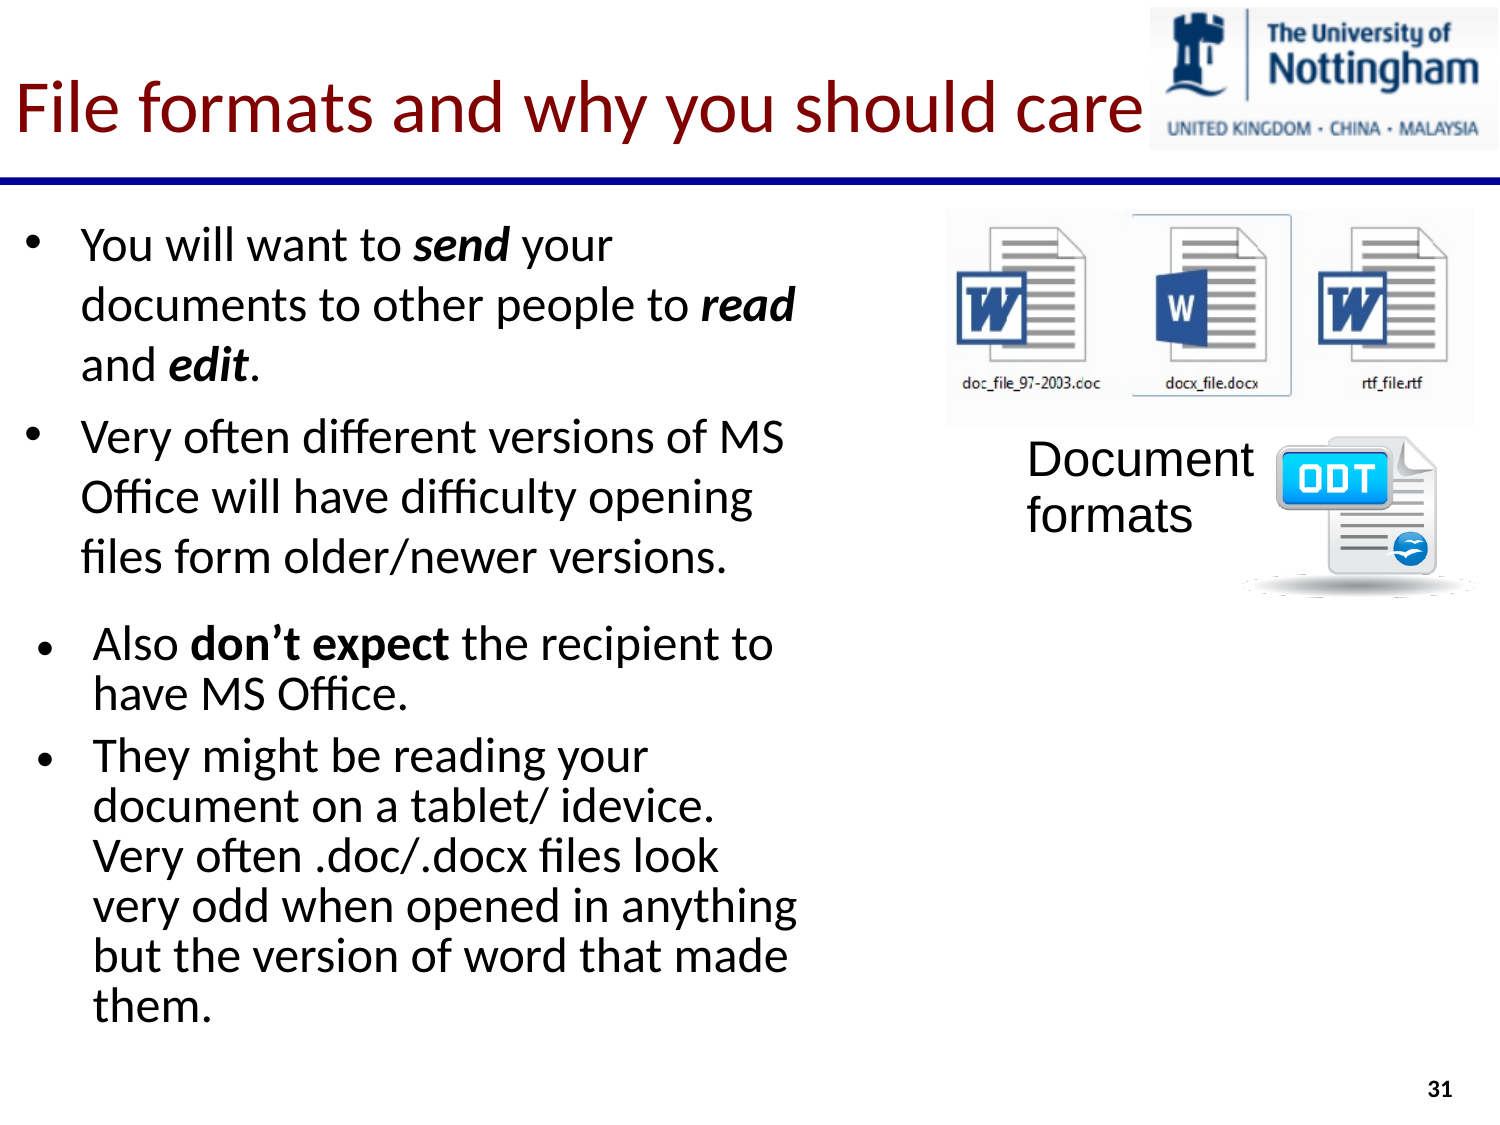

# File formats and why you should care
You will want to send your documents to other people to read and edit.
Very often different versions of MS Office will have difficulty opening files form older/newer versions.
Document formats
Also don’t expect the recipient to have MS Office.
They might be reading your document on a tablet/ idevice. Very often .doc/.docx files look very odd when opened in anything but the version of word that made them.